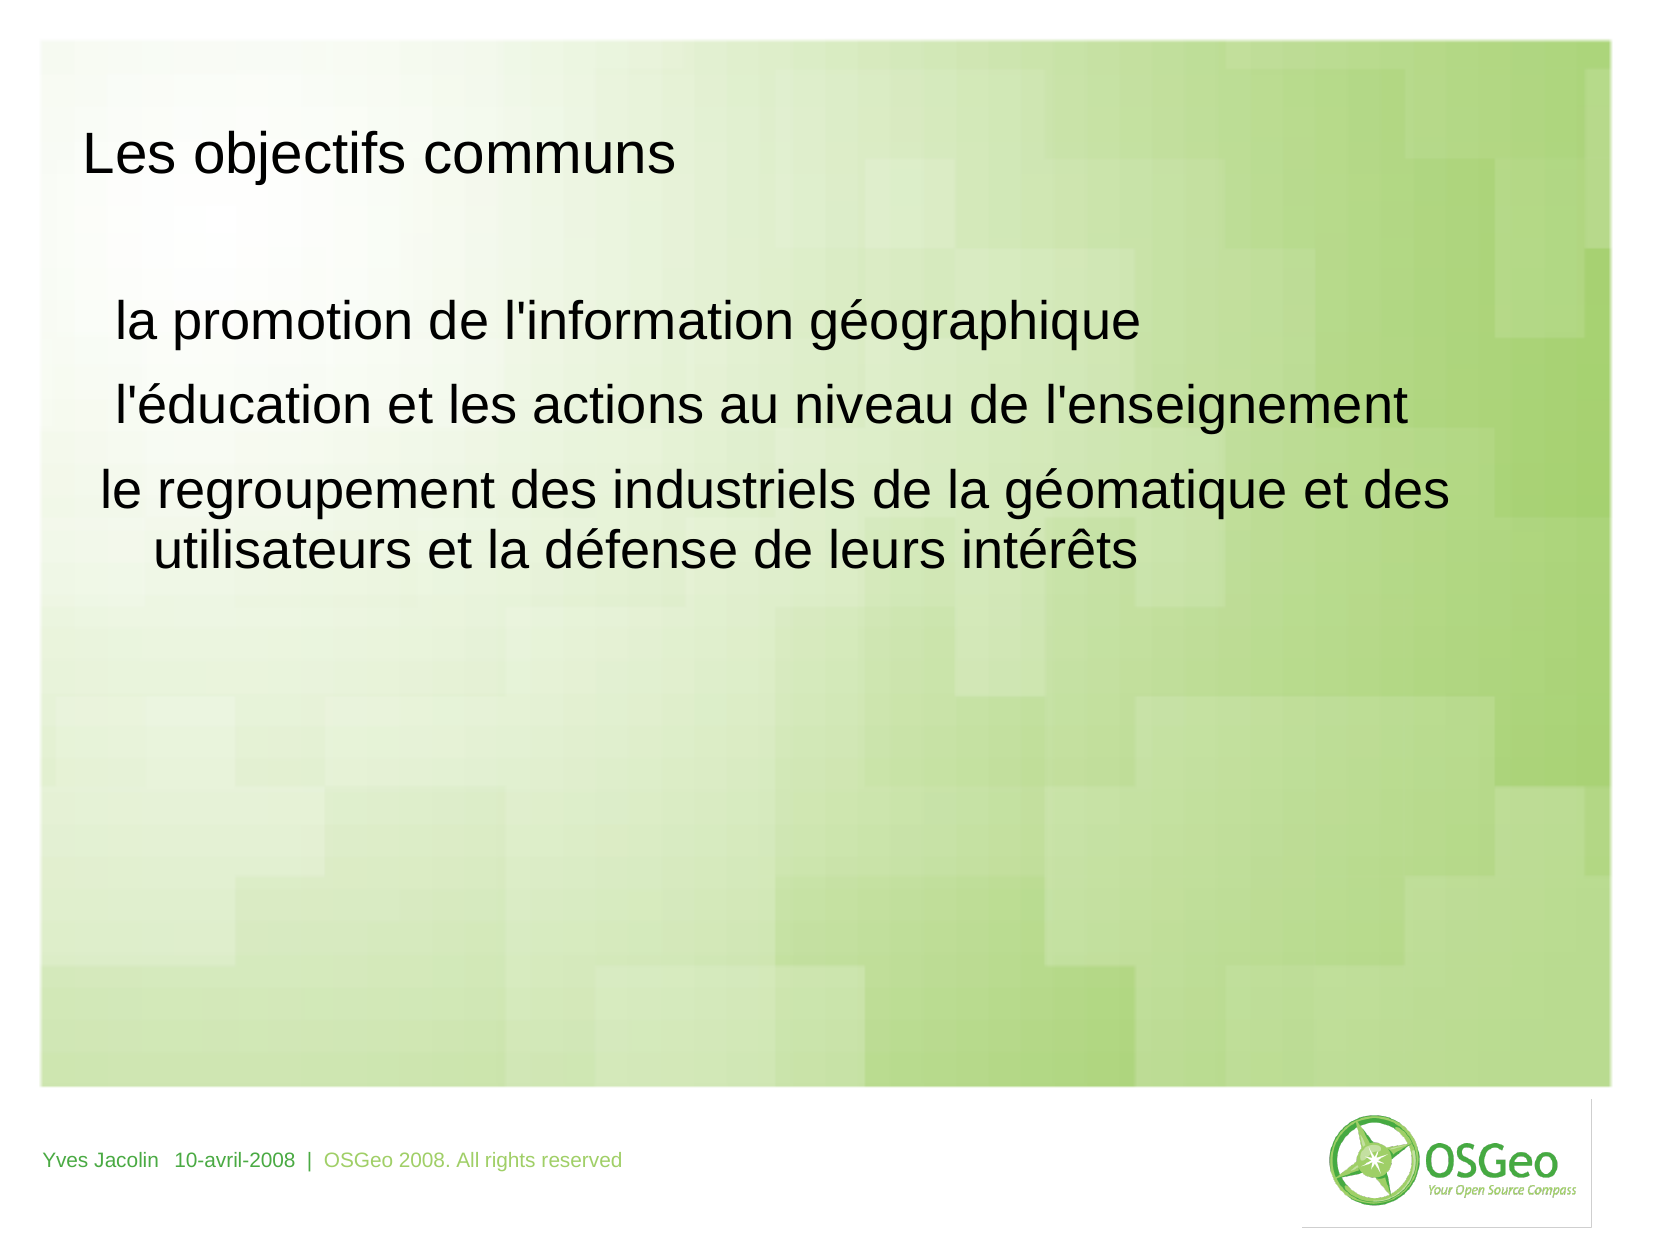

# Les objectifs communs
 la promotion de l'information géographique
 l'éducation et les actions au niveau de l'enseignement
le regroupement des industriels de la géomatique et des utilisateurs et la défense de leurs intérêts